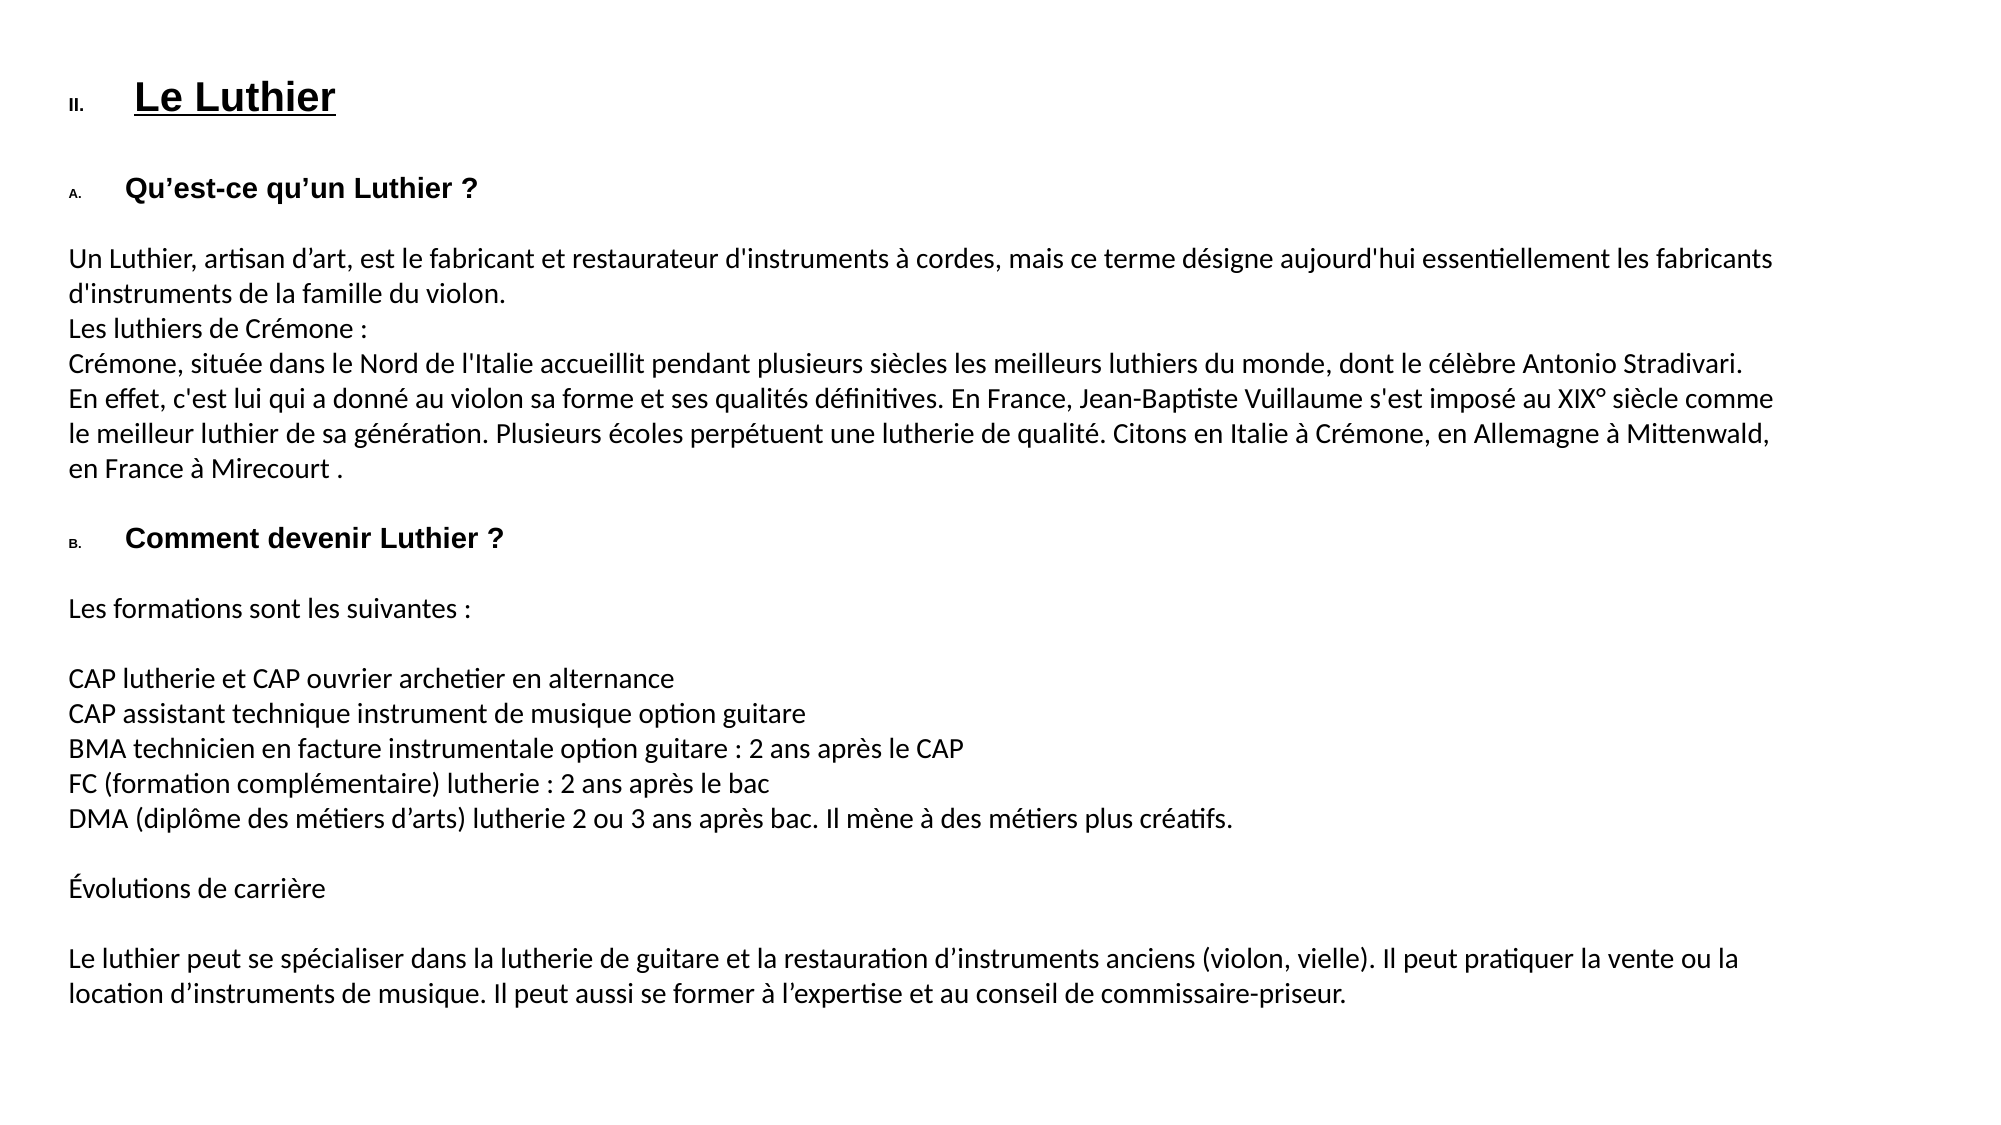

Le Luthier
Qu’est-ce qu’un Luthier ?
Un Luthier, artisan d’art, est le fabricant et restaurateur d'instruments à cordes, mais ce terme désigne aujourd'hui essentiellement les fabricants d'instruments de la famille du violon.
Les luthiers de Crémone :
Crémone, située dans le Nord de l'Italie accueillit pendant plusieurs siècles les meilleurs luthiers du monde, dont le célèbre Antonio Stradivari.
En effet, c'est lui qui a donné au violon sa forme et ses qualités définitives. En France, Jean-Baptiste Vuillaume s'est imposé au XIX° siècle comme le meilleur luthier de sa génération. Plusieurs écoles perpétuent une lutherie de qualité. Citons en Italie à Crémone, en Allemagne à Mittenwald, en France à Mirecourt .
Comment devenir Luthier ?
Les formations sont les suivantes :
CAP lutherie et CAP ouvrier archetier en alternance
CAP assistant technique instrument de musique option guitare
BMA technicien en facture instrumentale option guitare : 2 ans après le CAP
FC (formation complémentaire) lutherie : 2 ans après le bac
DMA (diplôme des métiers d’arts) lutherie 2 ou 3 ans après bac. Il mène à des métiers plus créatifs.
Évolutions de carrière
Le luthier peut se spécialiser dans la lutherie de guitare et la restauration d’instruments anciens (violon, vielle). Il peut pratiquer la vente ou la location d’instruments de musique. Il peut aussi se former à l’expertise et au conseil de commissaire-priseur.